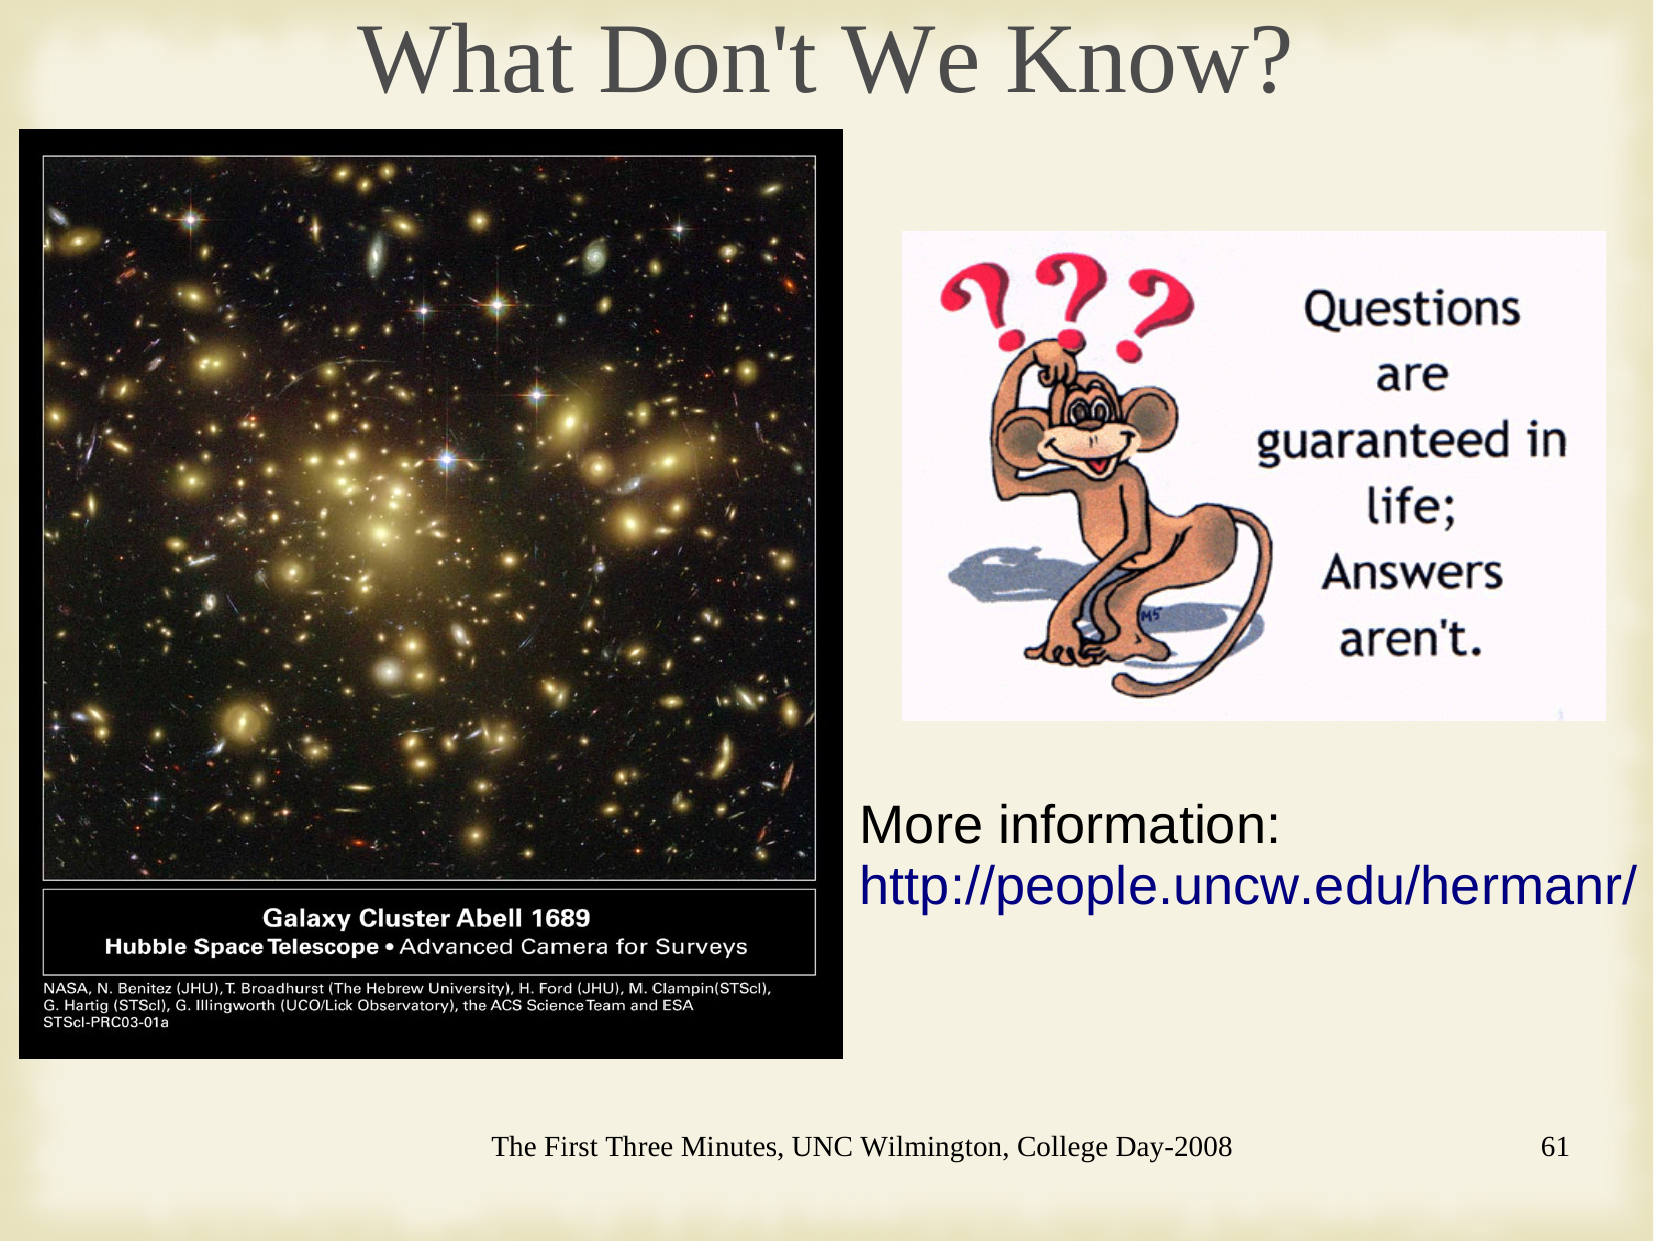

# What Don't We Know?
More information:
http://people.uncw.edu/hermanr/
The First Three Minutes, UNC Wilmington, College Day-2008
61